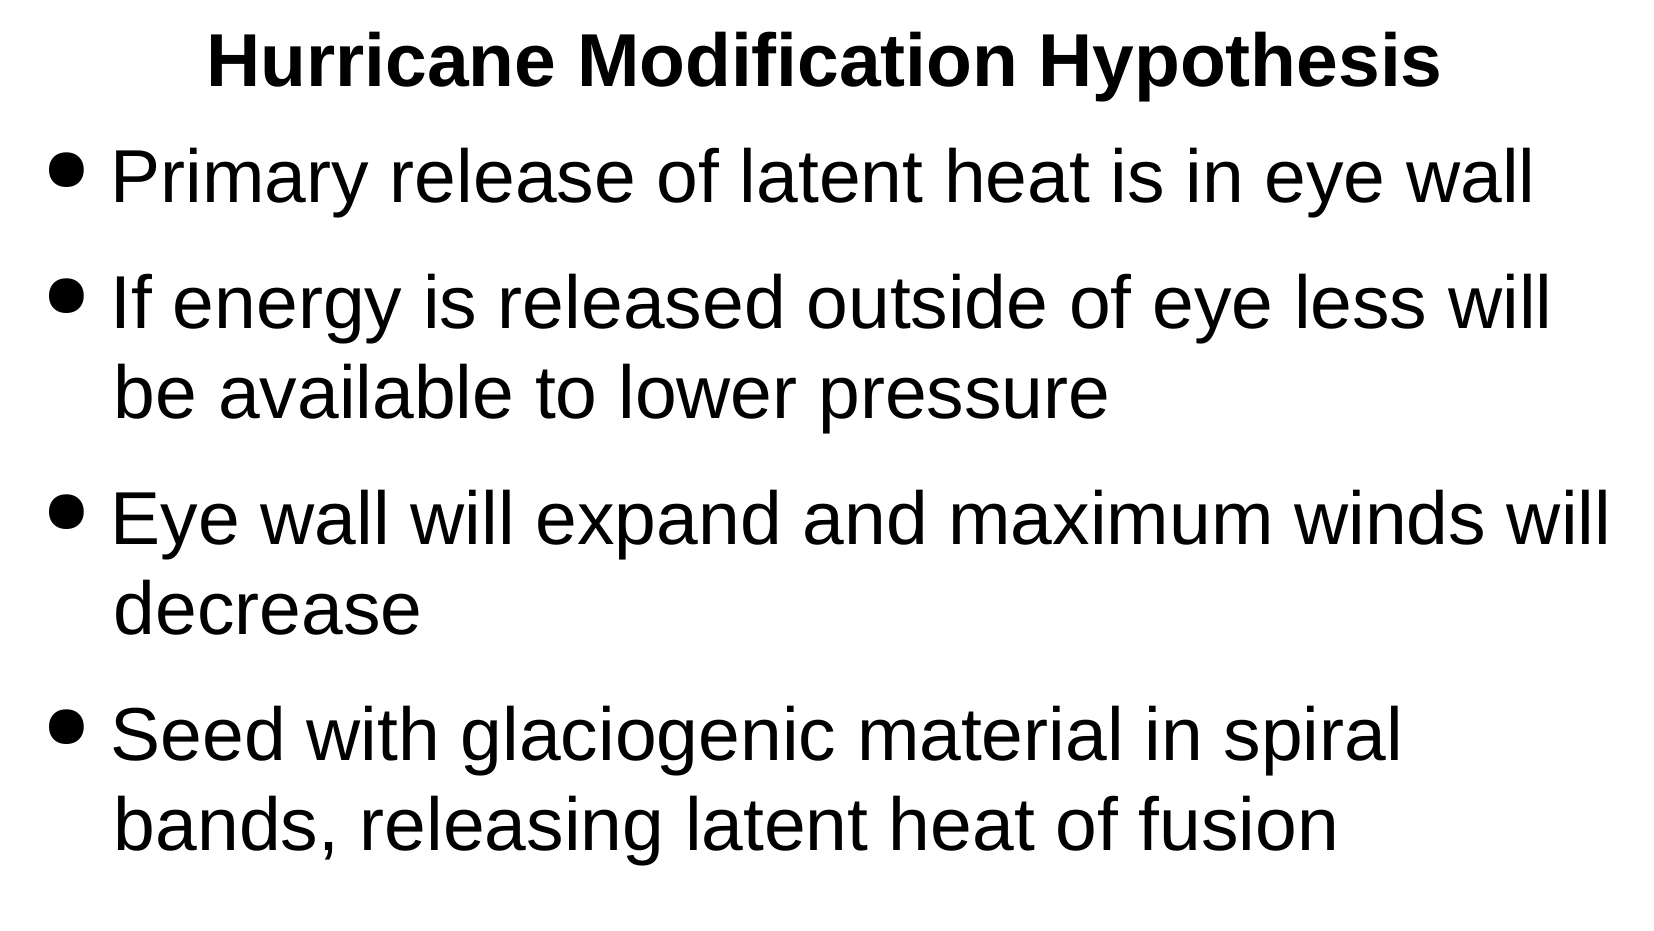

# Hurricane Modification Hypothesis
 Primary release of latent heat is in eye wall
 If energy is released outside of eye less will be available to lower pressure
 Eye wall will expand and maximum winds will decrease
 Seed with glaciogenic material in spiral bands, releasing latent heat of fusion